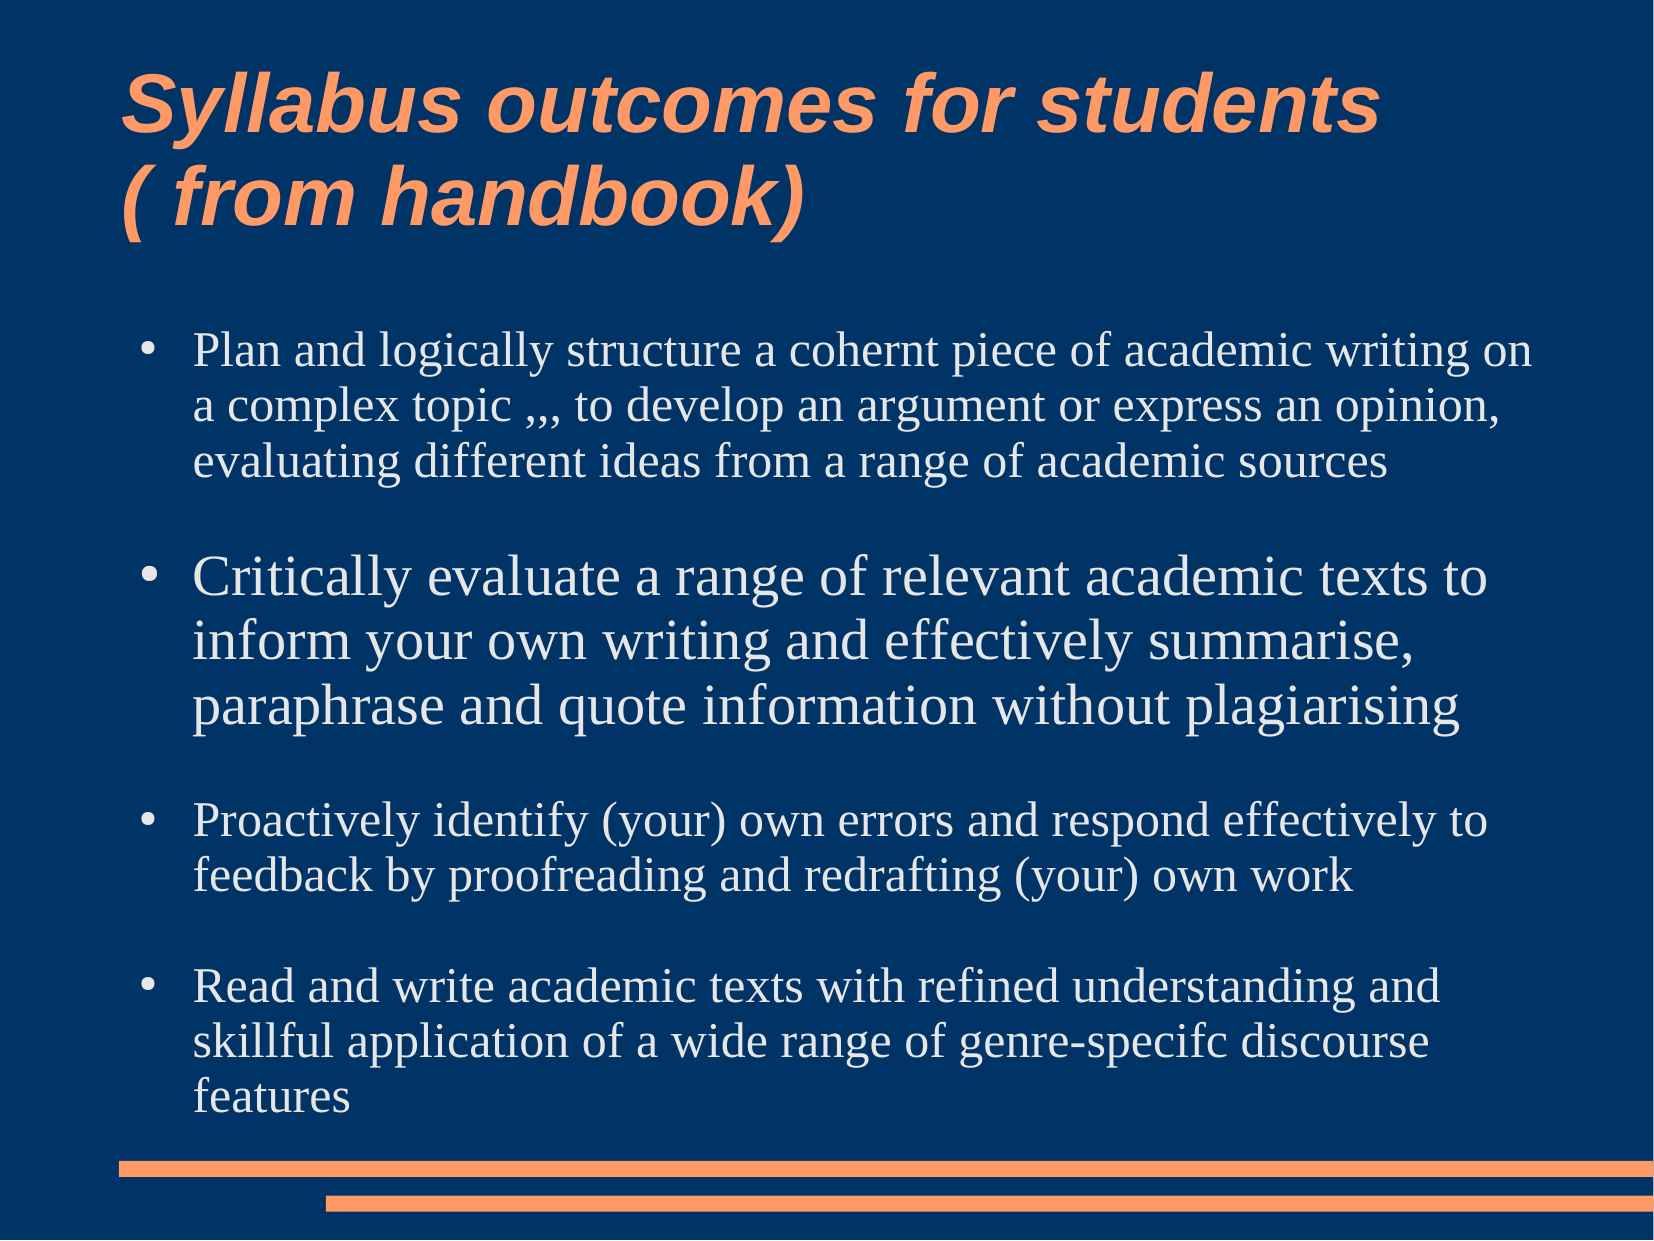

# Syllabus outcomes for students ( from handbook)
Plan and logically structure a cohernt piece of academic writing on a complex topic ,,, to develop an argument or express an opinion, evaluating different ideas from a range of academic sources
Critically evaluate a range of relevant academic texts to inform your own writing and effectively summarise, paraphrase and quote information without plagiarising
Proactively identify (your) own errors and respond effectively to feedback by proofreading and redrafting (your) own work
Read and write academic texts with refined understanding and skillful application of a wide range of genre-specifc discourse features